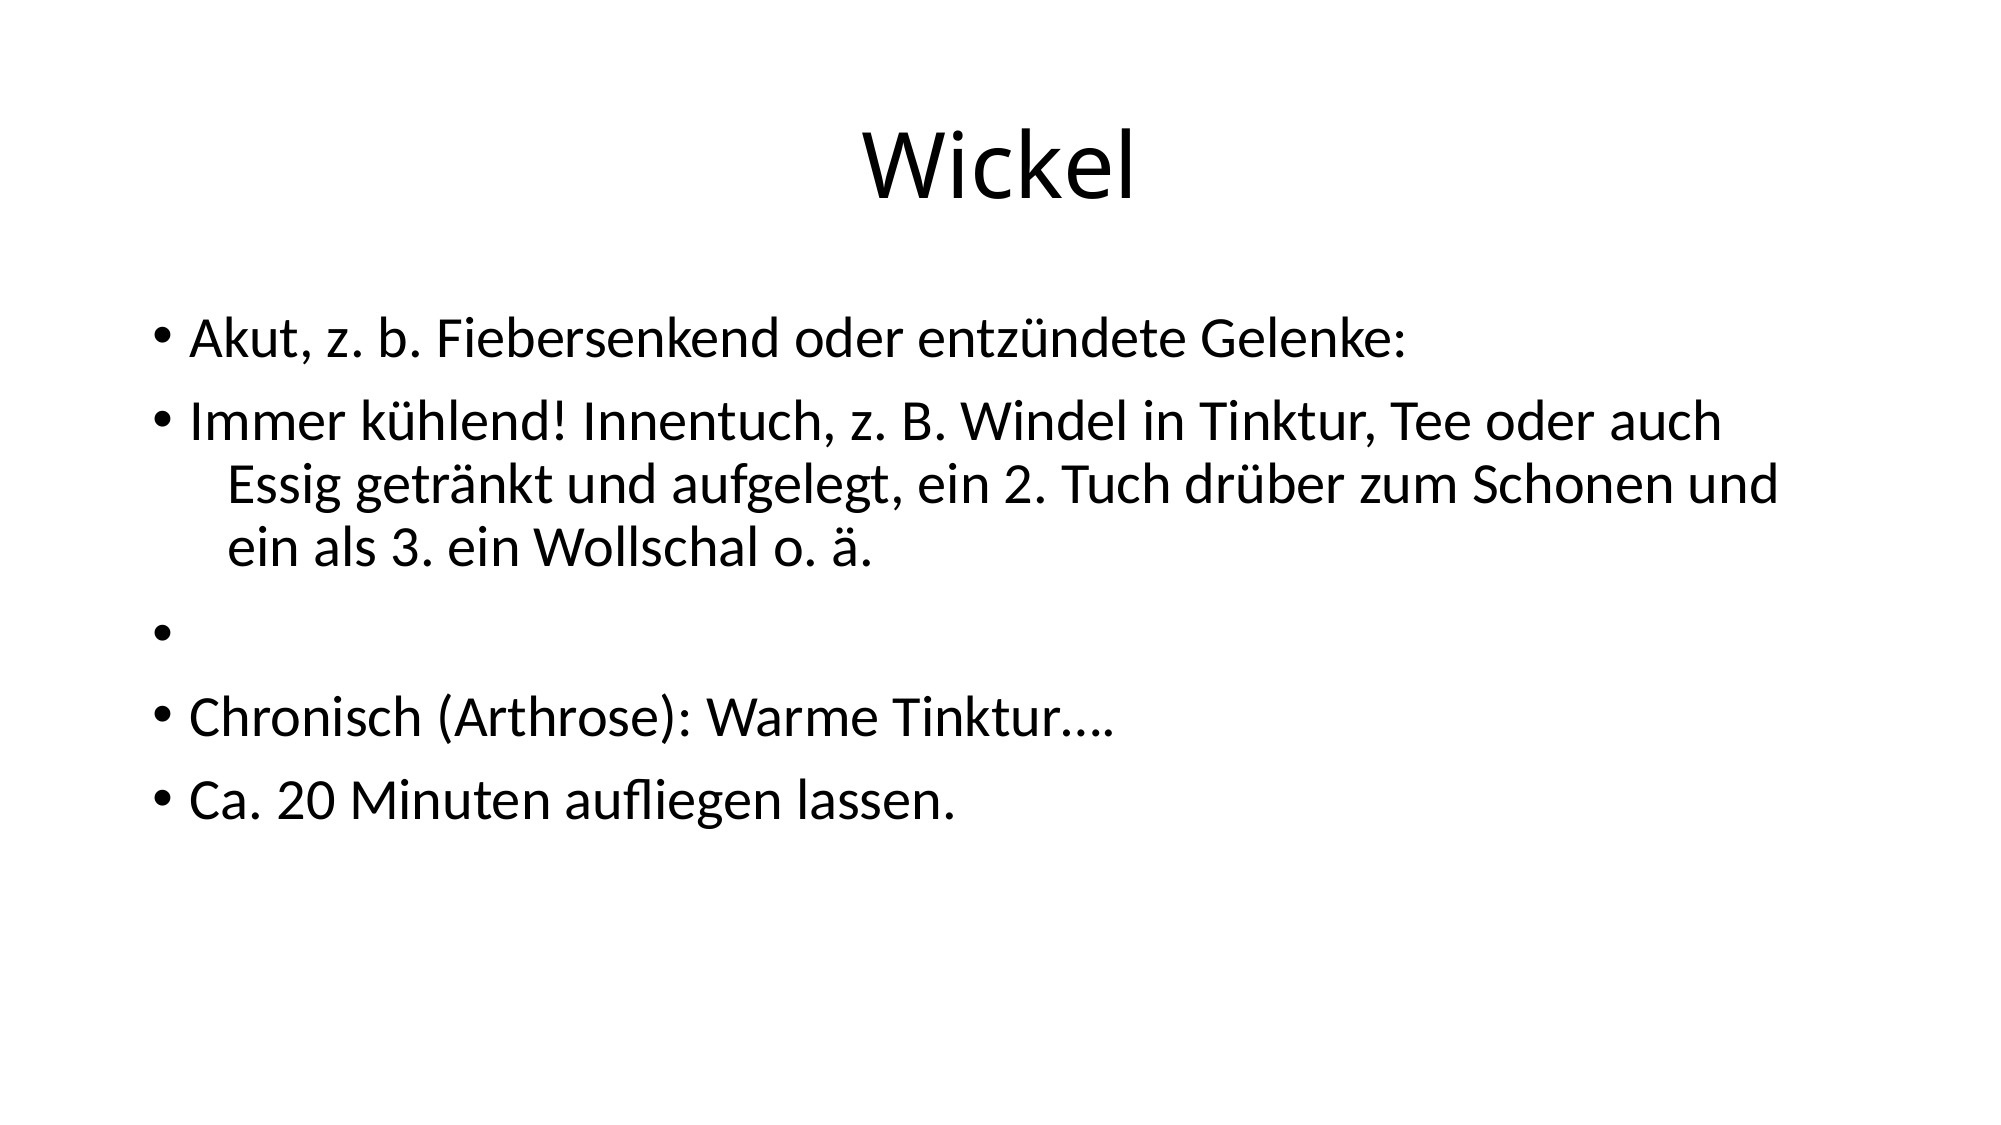

# Wickel
Akut, z. b. Fiebersenkend oder entzündete Gelenke:
Immer kühlend! Innentuch, z. B. Windel in Tinktur, Tee oder auch Essig getränkt und aufgelegt, ein 2. Tuch drüber zum Schonen und ein als 3. ein Wollschal o. ä.
Chronisch (Arthrose): Warme Tinktur….
Ca. 20 Minuten aufliegen lassen.